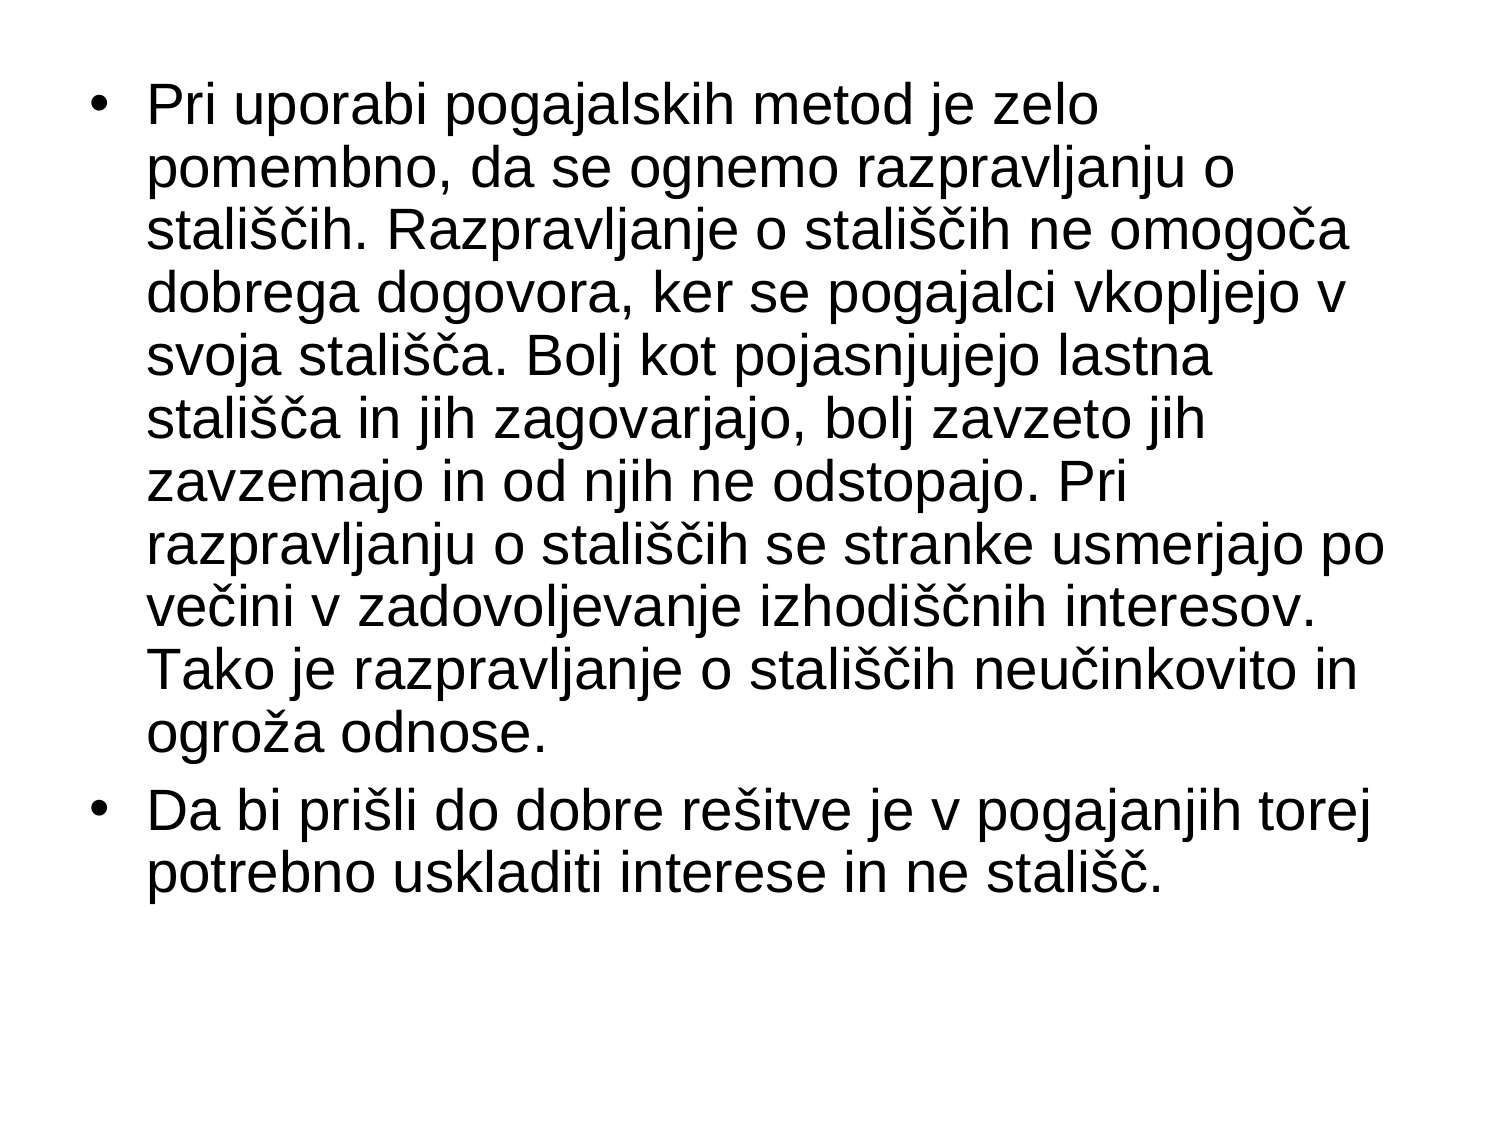

#
Pri uporabi pogajalskih metod je zelo pomembno, da se ognemo razpravljanju o stališčih. Razpravljanje o stališčih ne omogoča dobrega dogovora, ker se pogajalci vkopljejo v svoja stališča. Bolj kot pojasnjujejo lastna stališča in jih zagovarjajo, bolj zavzeto jih zavzemajo in od njih ne odstopajo. Pri razpravljanju o stališčih se stranke usmerjajo po večini v zadovoljevanje izhodiščnih interesov. Tako je razpravljanje o stališčih neučinkovito in ogroža odnose.
Da bi prišli do dobre rešitve je v pogajanjih torej potrebno uskladiti interese in ne stališč.